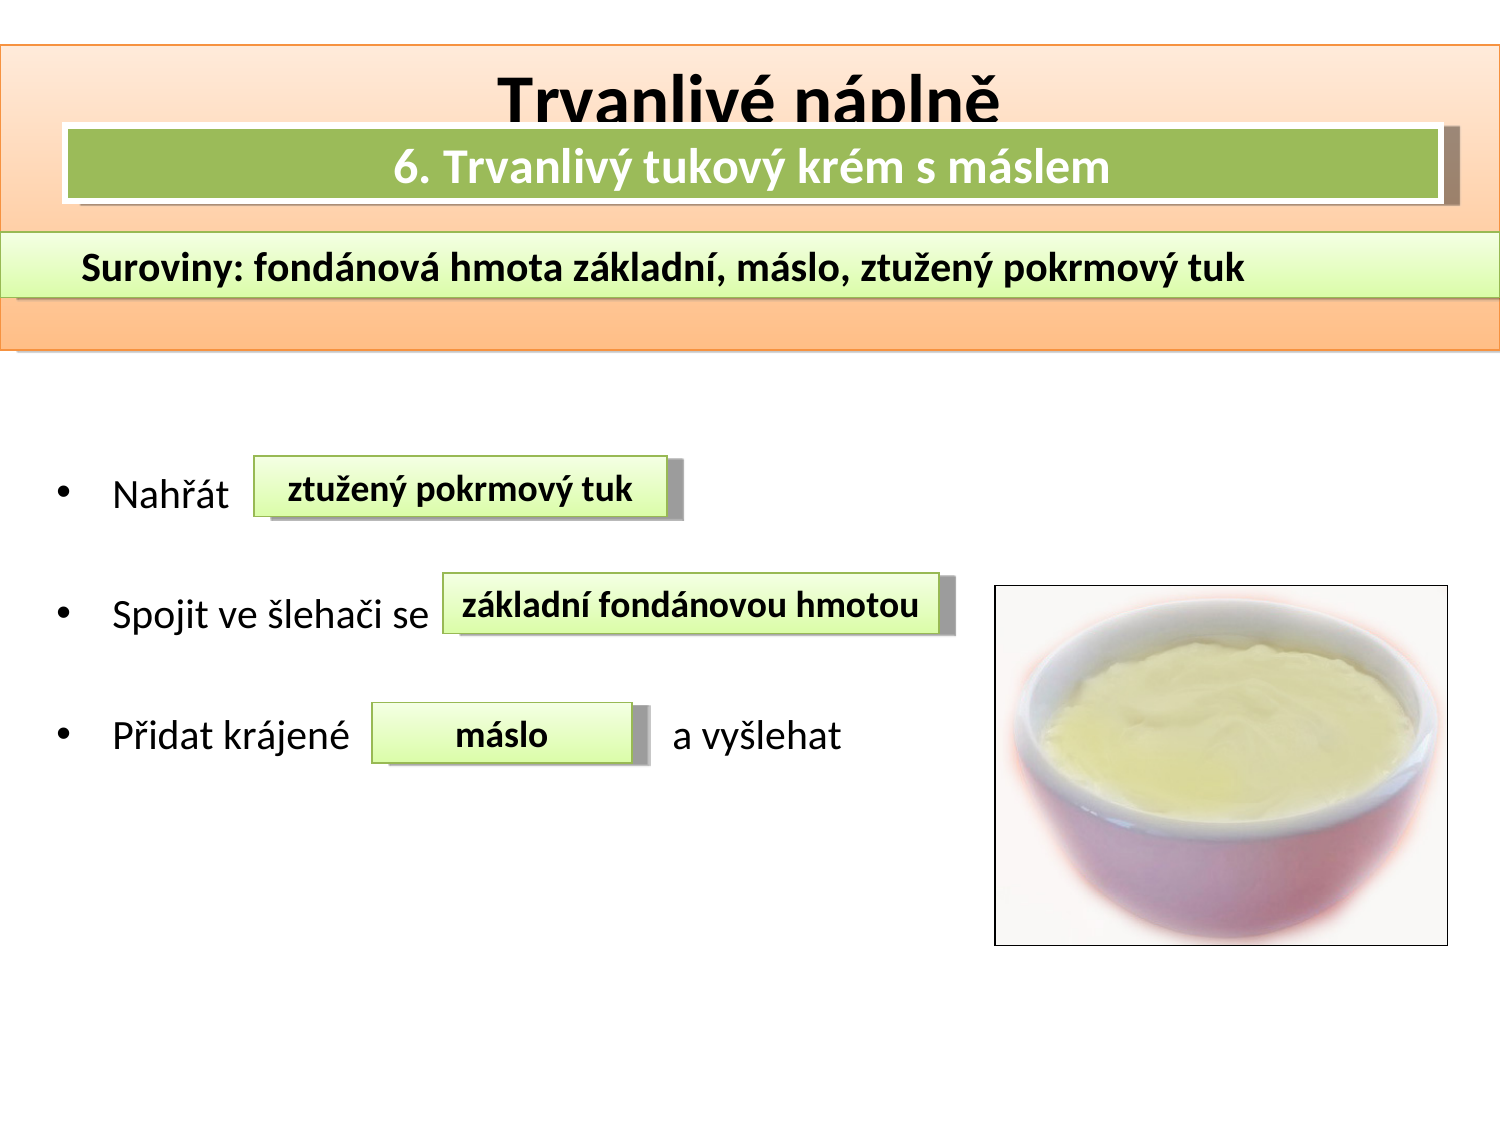

Trvanlivé náplně
6. Trvanlivý tukový krém s máslem
 Suroviny: fondánová hmota základní, máslo, ztužený pokrmový tuk
# Nahřát
Spojit ve šlehači se
Přidat krájené a vyšlehat
ztužený pokrmový tuk
základní fondánovou hmotou
máslo